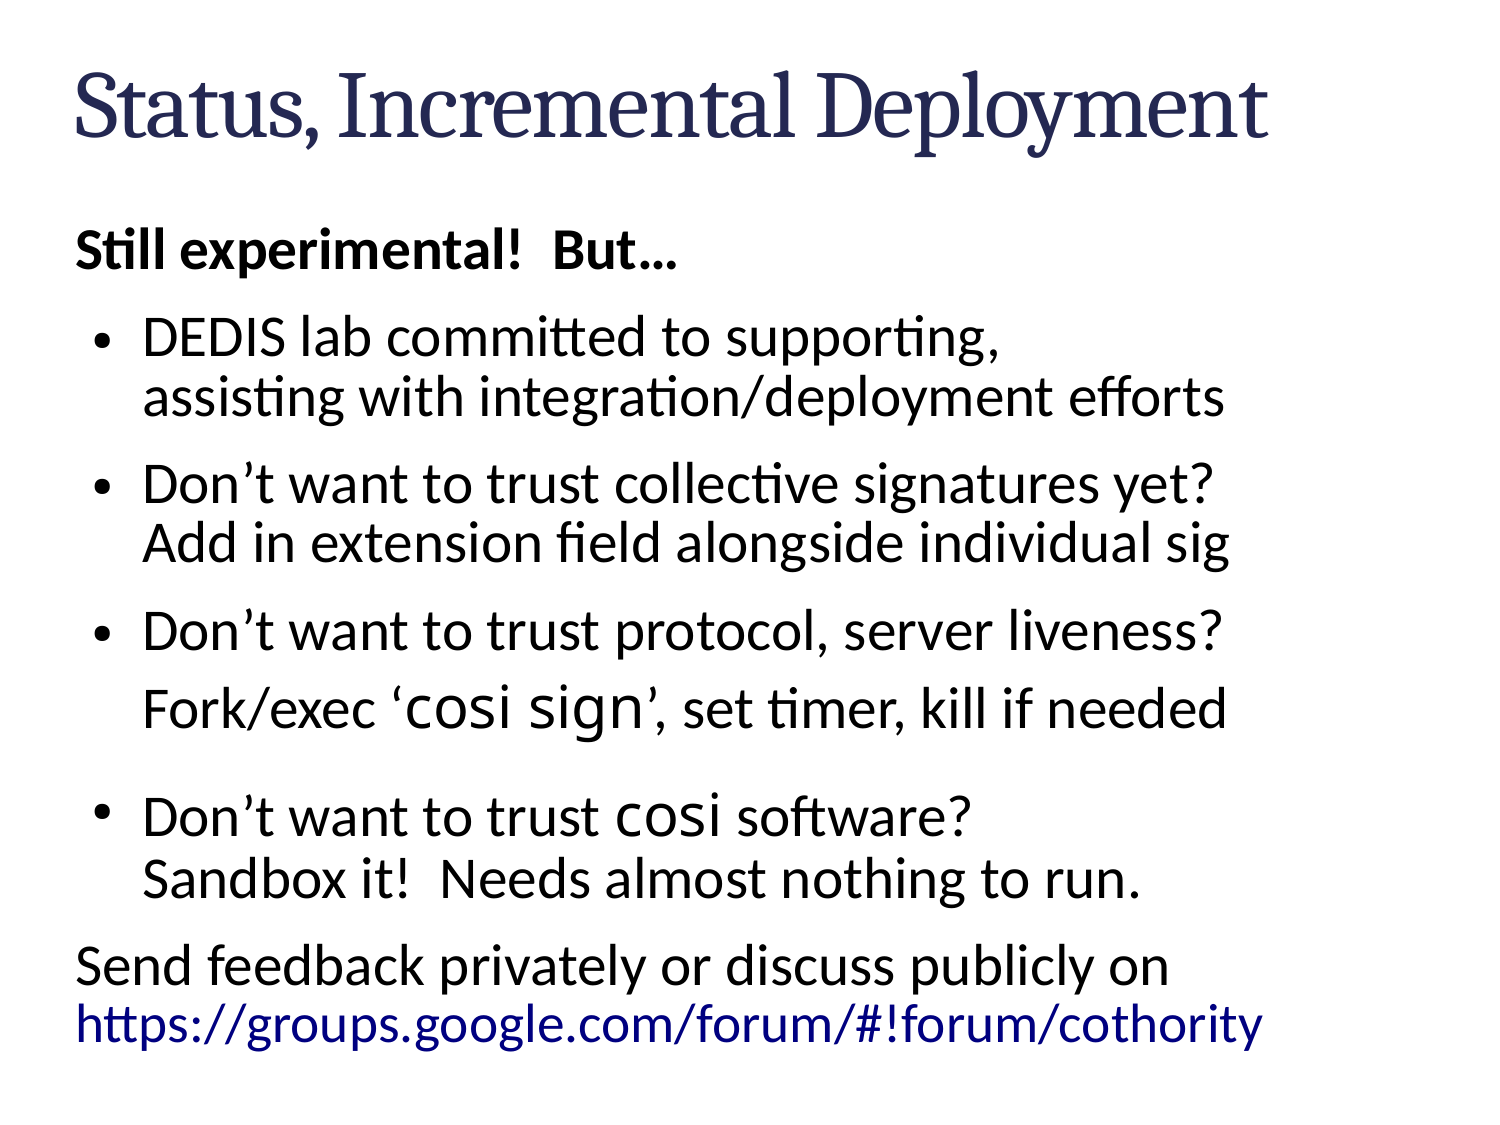

# Status, Incremental Deployment
Still experimental! But…
DEDIS lab committed to supporting,
assisting with integration/deployment efforts
Don’t want to trust collective signatures yet?
Add in extension field alongside individual sig
Don’t want to trust protocol, server liveness?
Fork/exec ‘cosi sign’, set timer, kill if needed
Don’t want to trust cosi software?
Sandbox it! Needs almost nothing to run.
Send feedback privately or discuss publicly on
https://groups.google.com/forum/#!forum/cothority